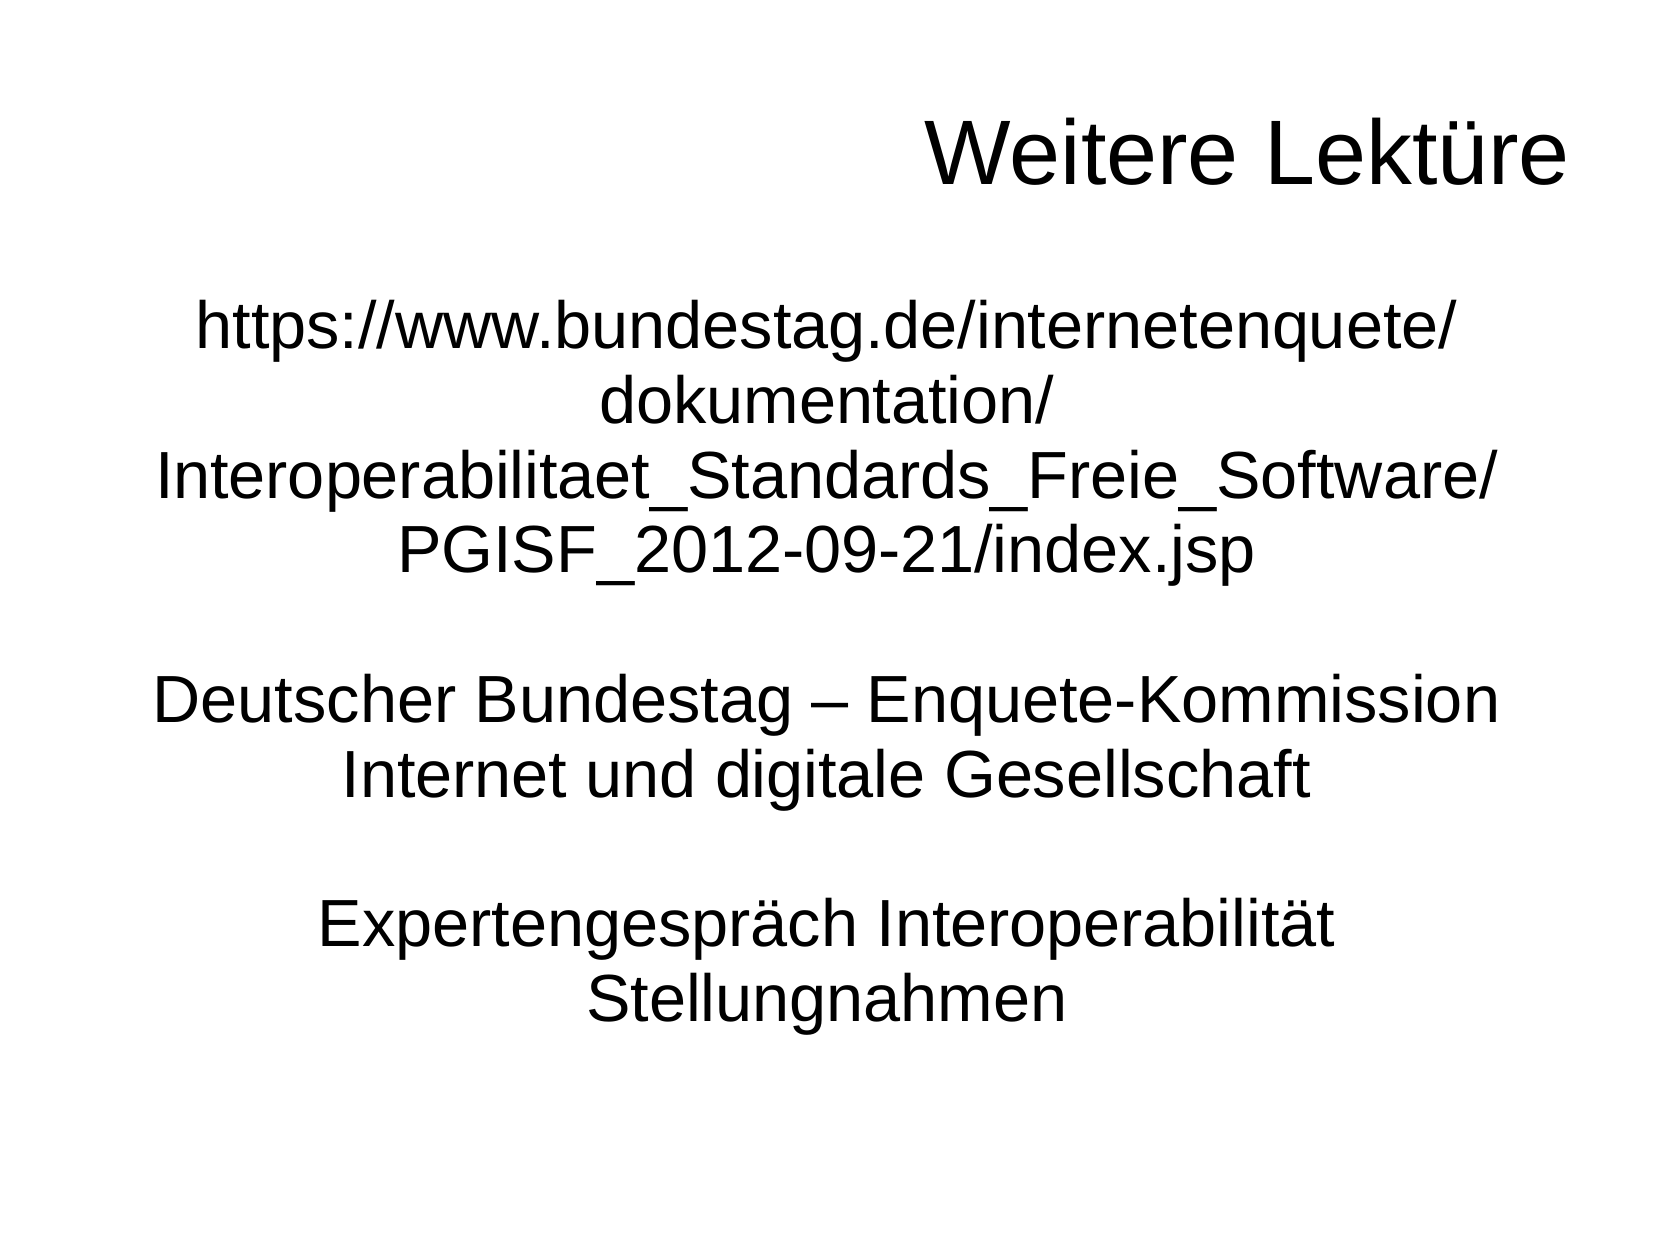

# Weitere Lektüre
https://www.bundestag.de/internetenquete/dokumentation/Interoperabilitaet_Standards_Freie_Software/PGISF_2012-09-21/index.jsp
Deutscher Bundestag – Enquete-Kommission Internet und digitale Gesellschaft
Expertengespräch Interoperabilität Stellungnahmen